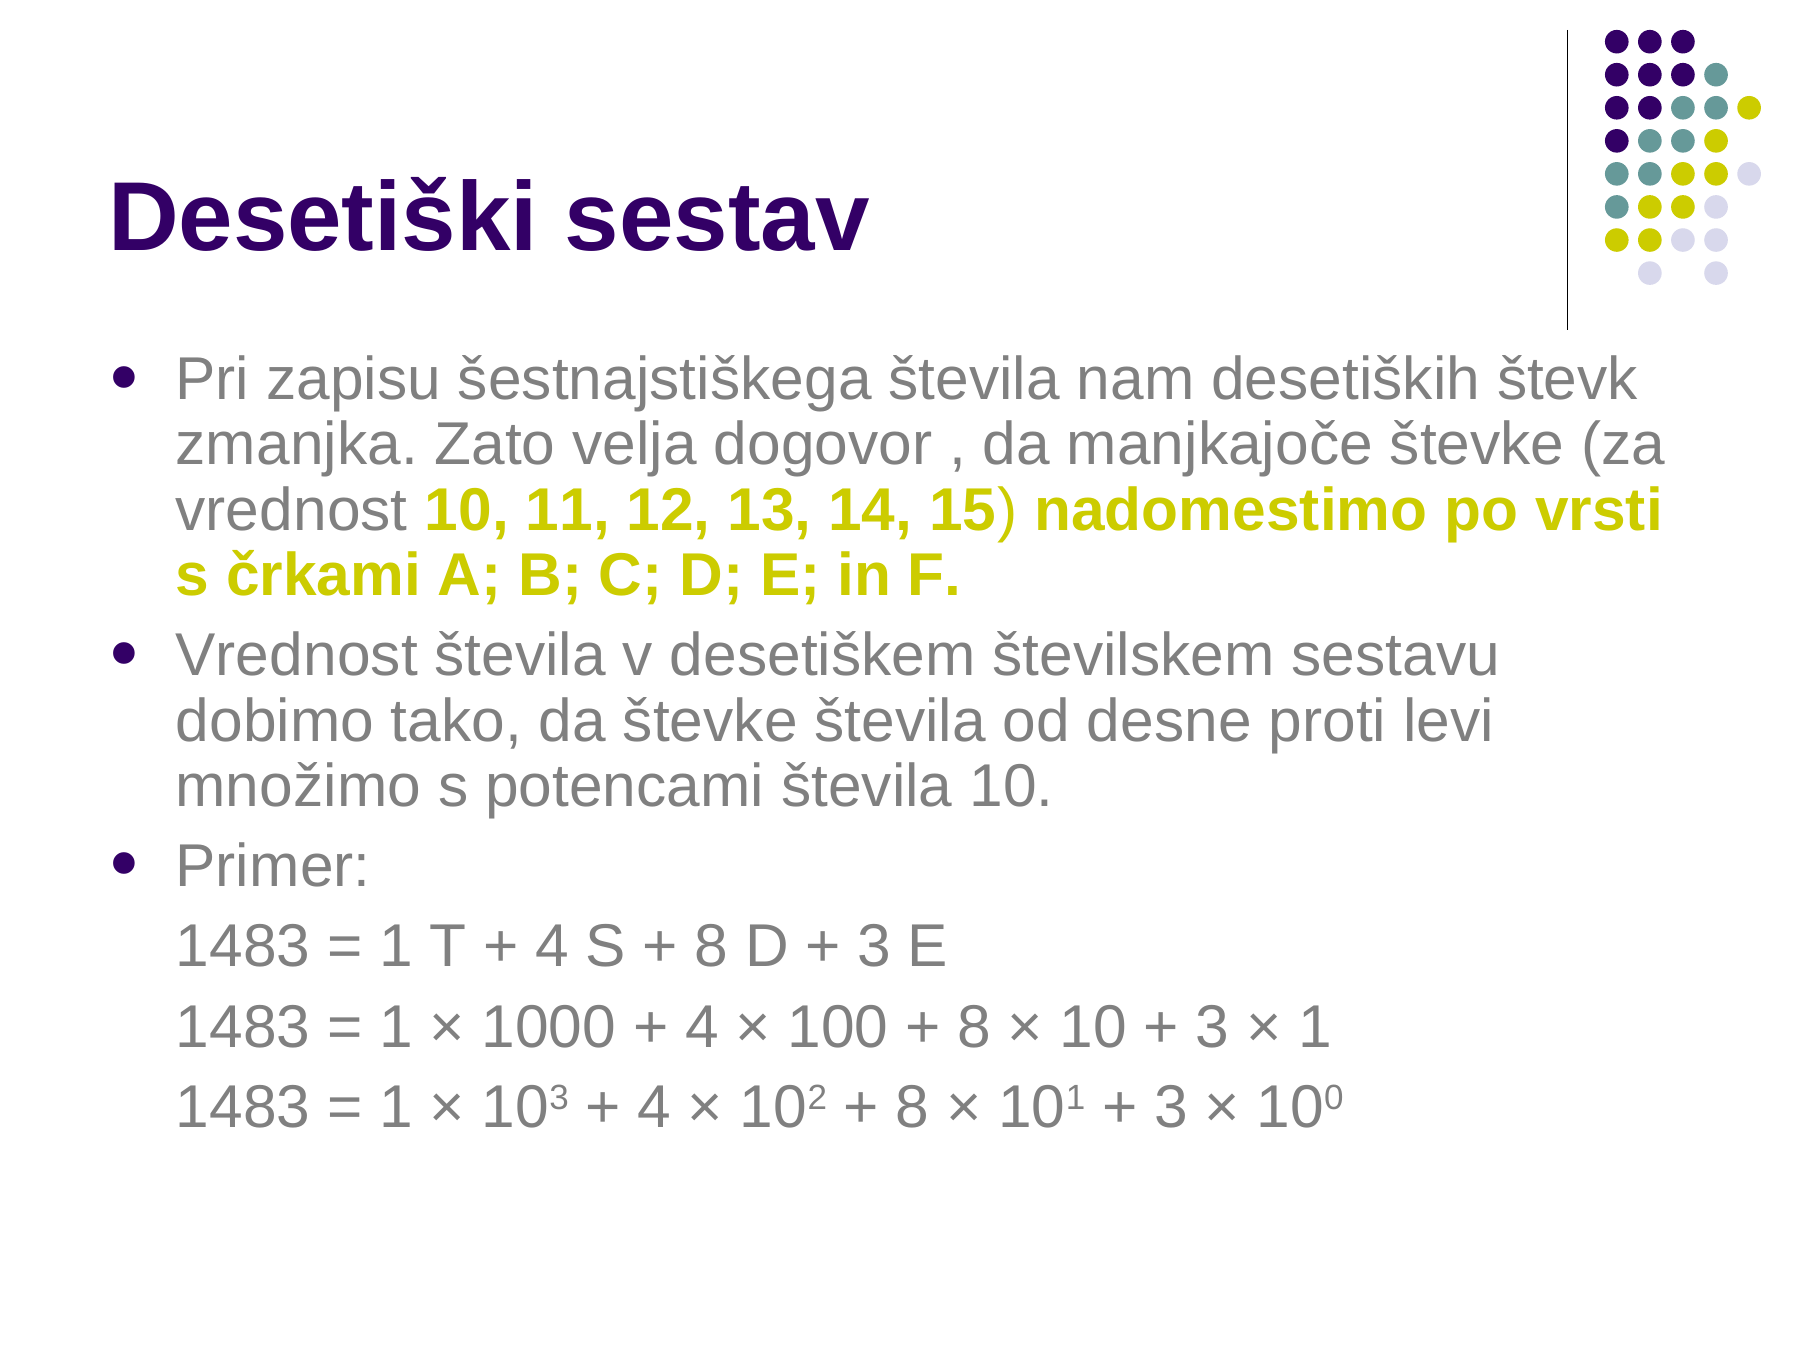

# Desetiški sestav
Pri zapisu šestnajstiškega števila nam desetiških števk zmanjka. Zato velja dogovor , da manjkajoče števke (za vrednost 10, 11, 12, 13, 14, 15) nadomestimo po vrsti s črkami A; B; C; D; E; in F.
Vrednost števila v desetiškem številskem sestavu dobimo tako, da števke števila od desne proti levi množimo s potencami števila 10.
Primer:
	1483 = 1 T + 4 S + 8 D + 3 E
	1483 = 1 × 1000 + 4 × 100 + 8 × 10 + 3 × 1
	1483 = 1 × 103 + 4 × 102 + 8 × 101 + 3 × 100